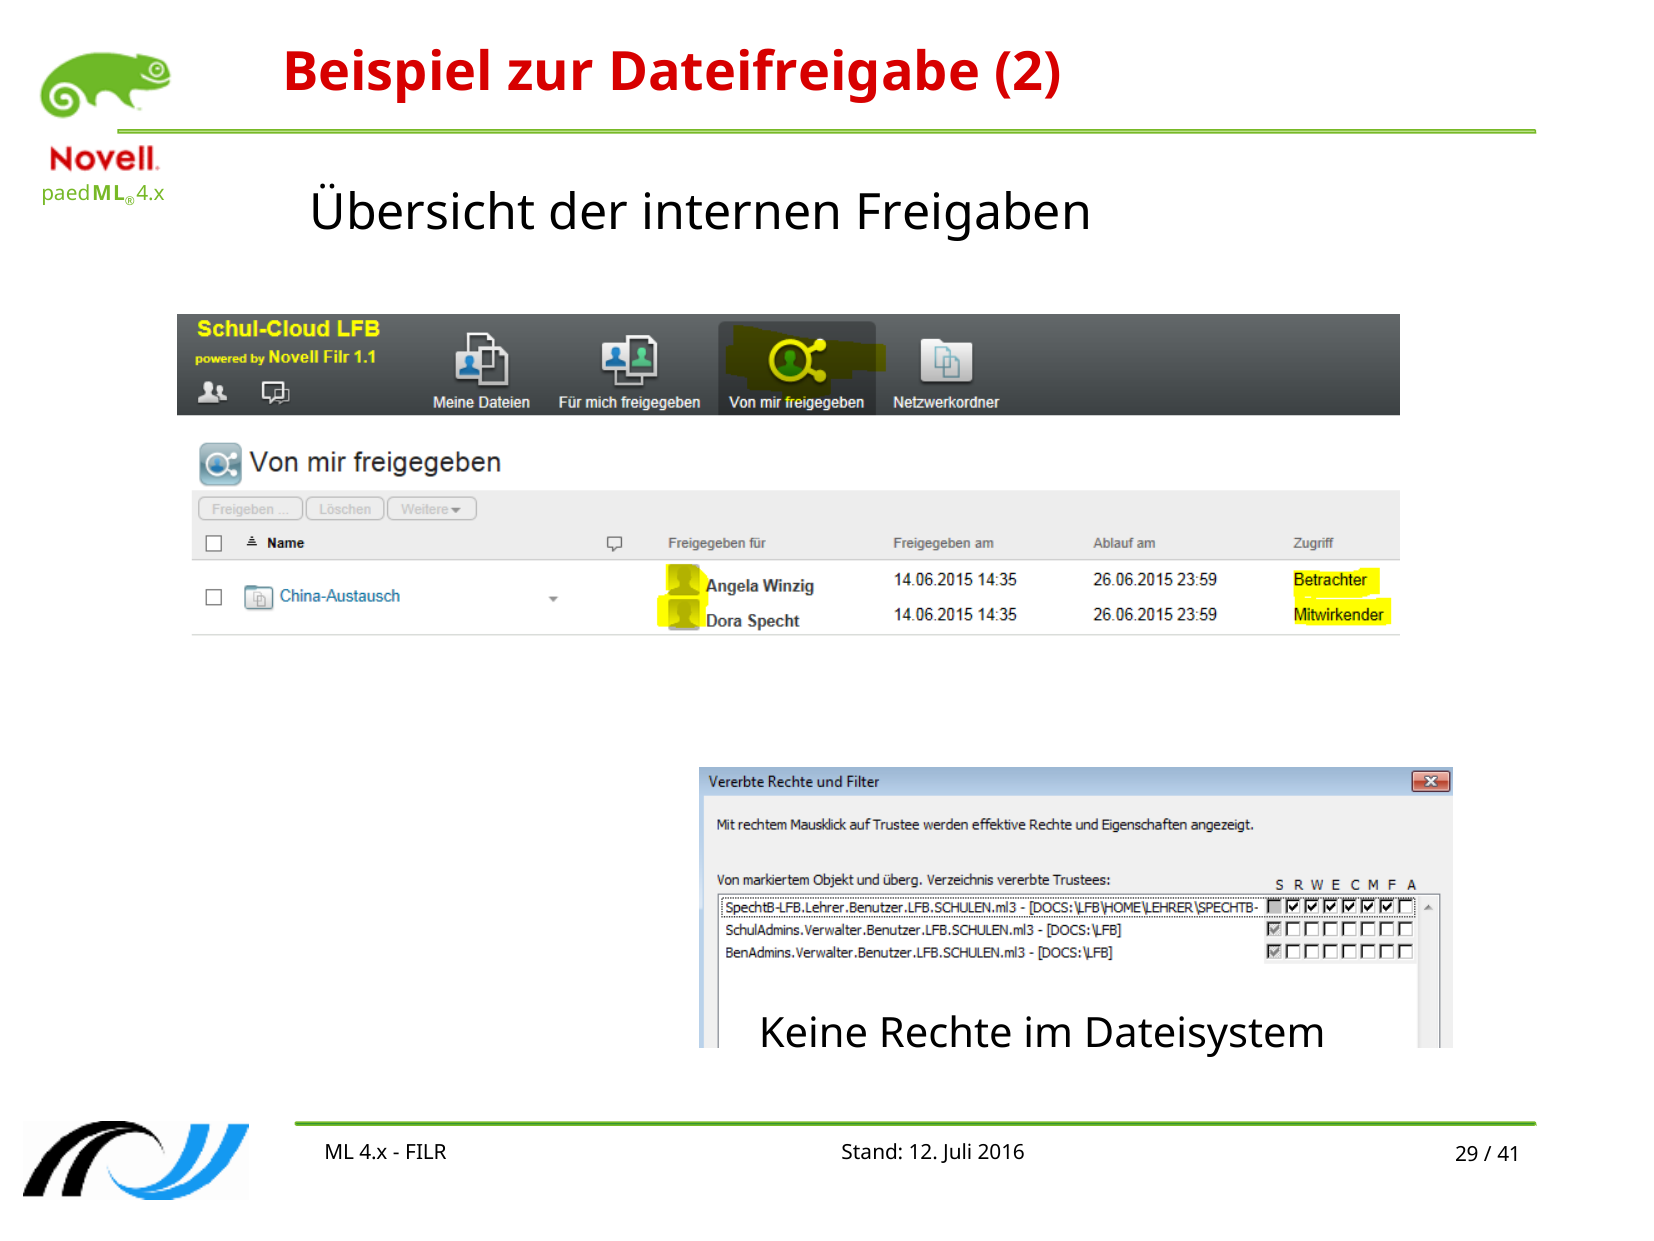

# Beispiel zur Dateifreigabe (2)
Übersicht der internen Freigaben
Keine Rechte im Dateisystem
ML 4.x - FILR
12. Juli 2016
29